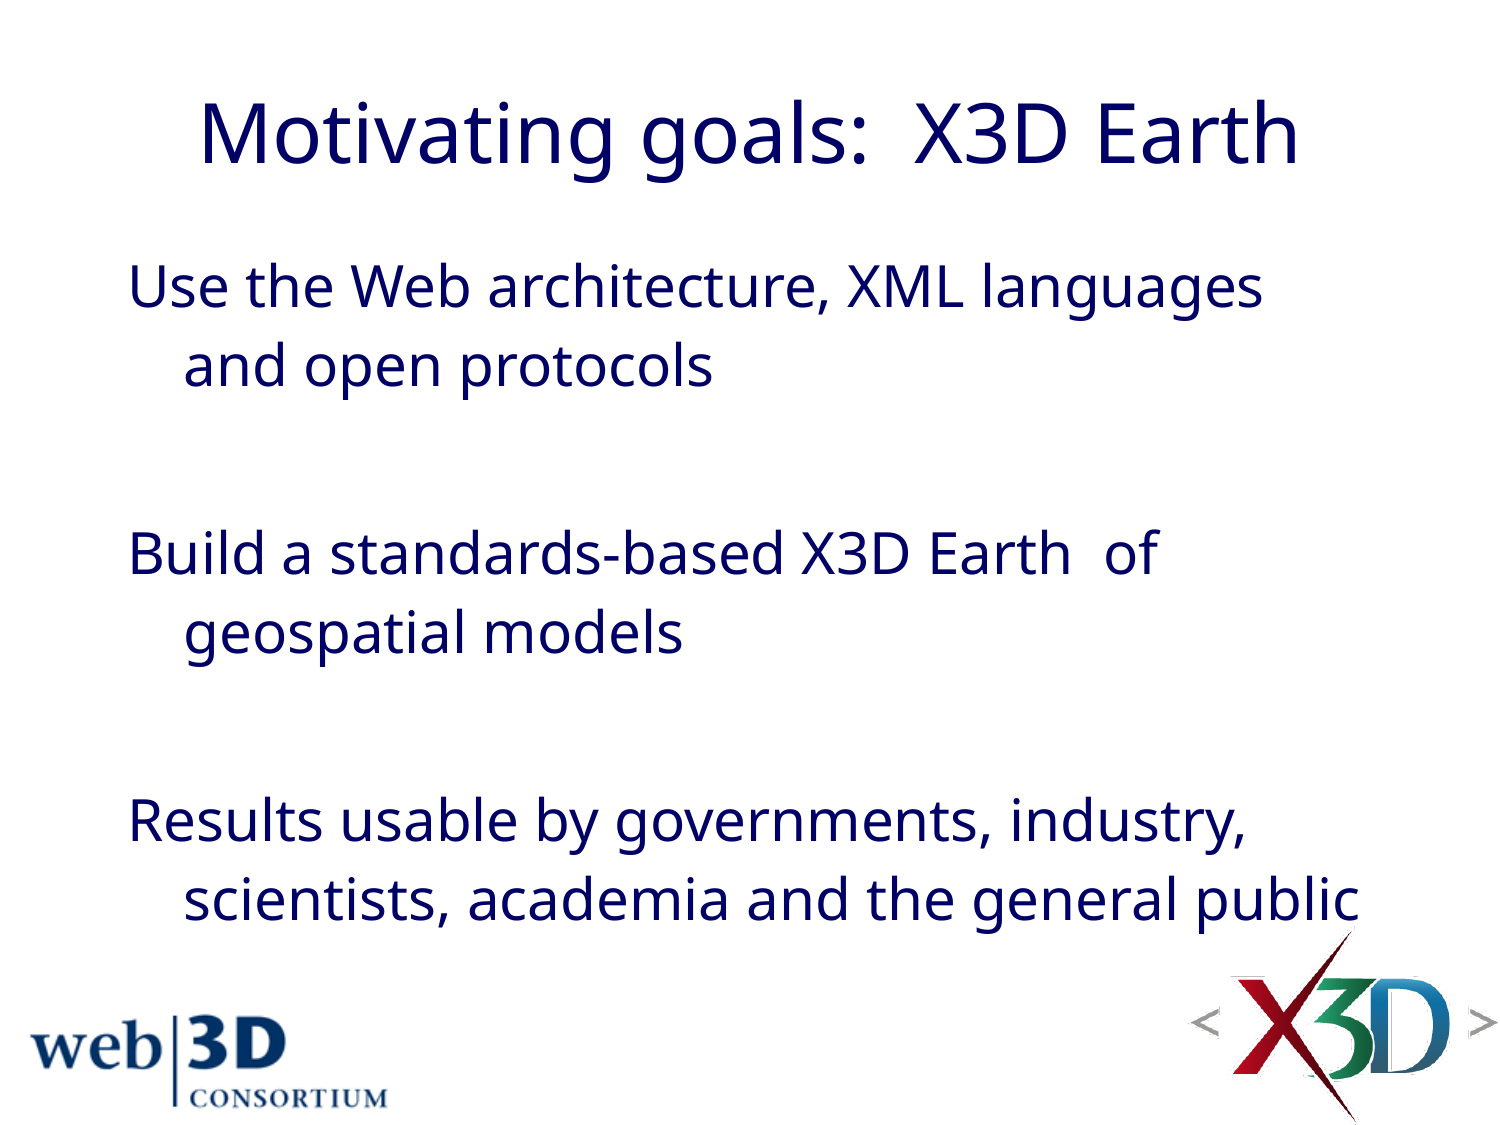

# Motivating goals: X3D Earth
Use the Web architecture, XML languages and open protocols
Build a standards-based X3D Earth of geospatial models
Results usable by governments, industry, scientists, academia and the general public